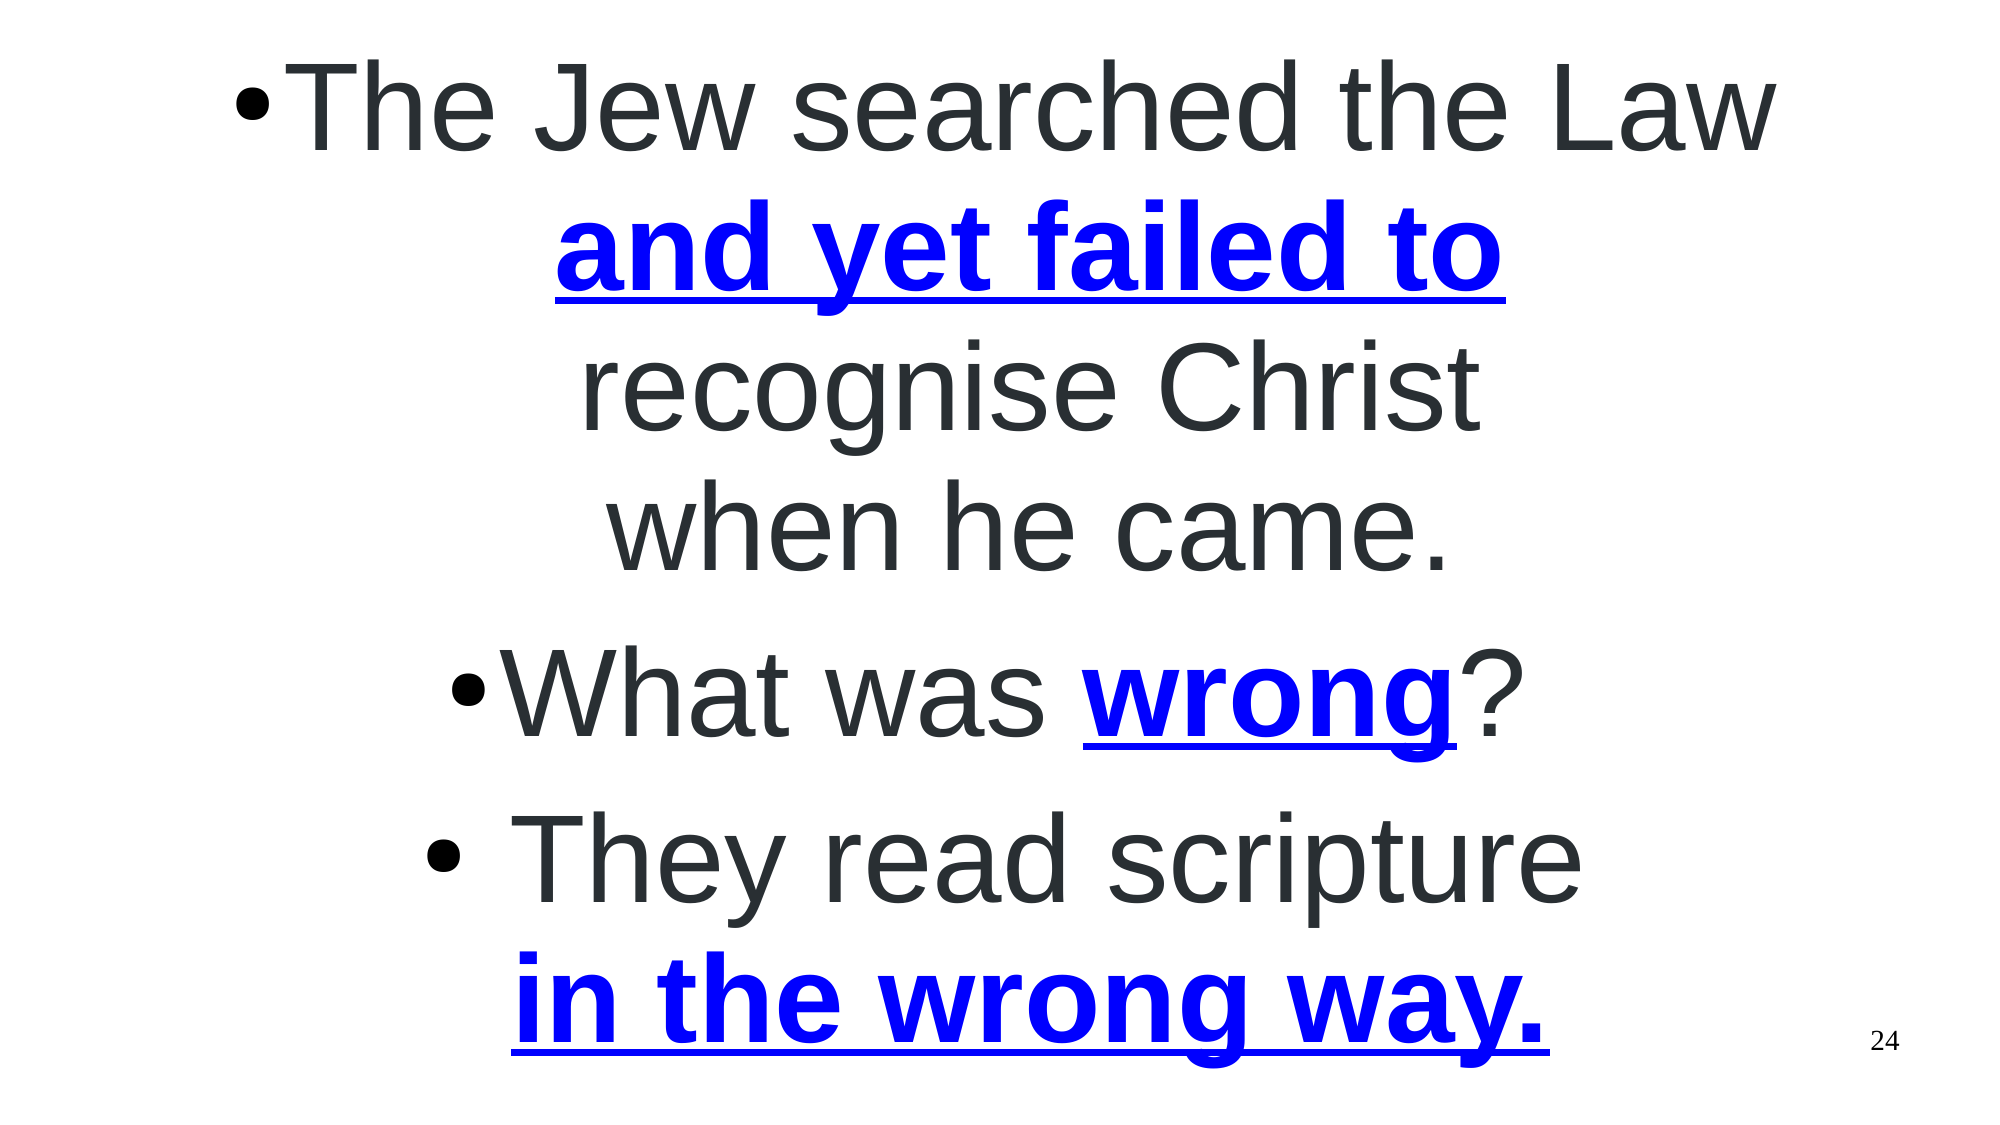

# The Jew searched the Law and yet failed to recognise Christ when he came.
What was wrong?
 They read scripture
in the wrong way.
24